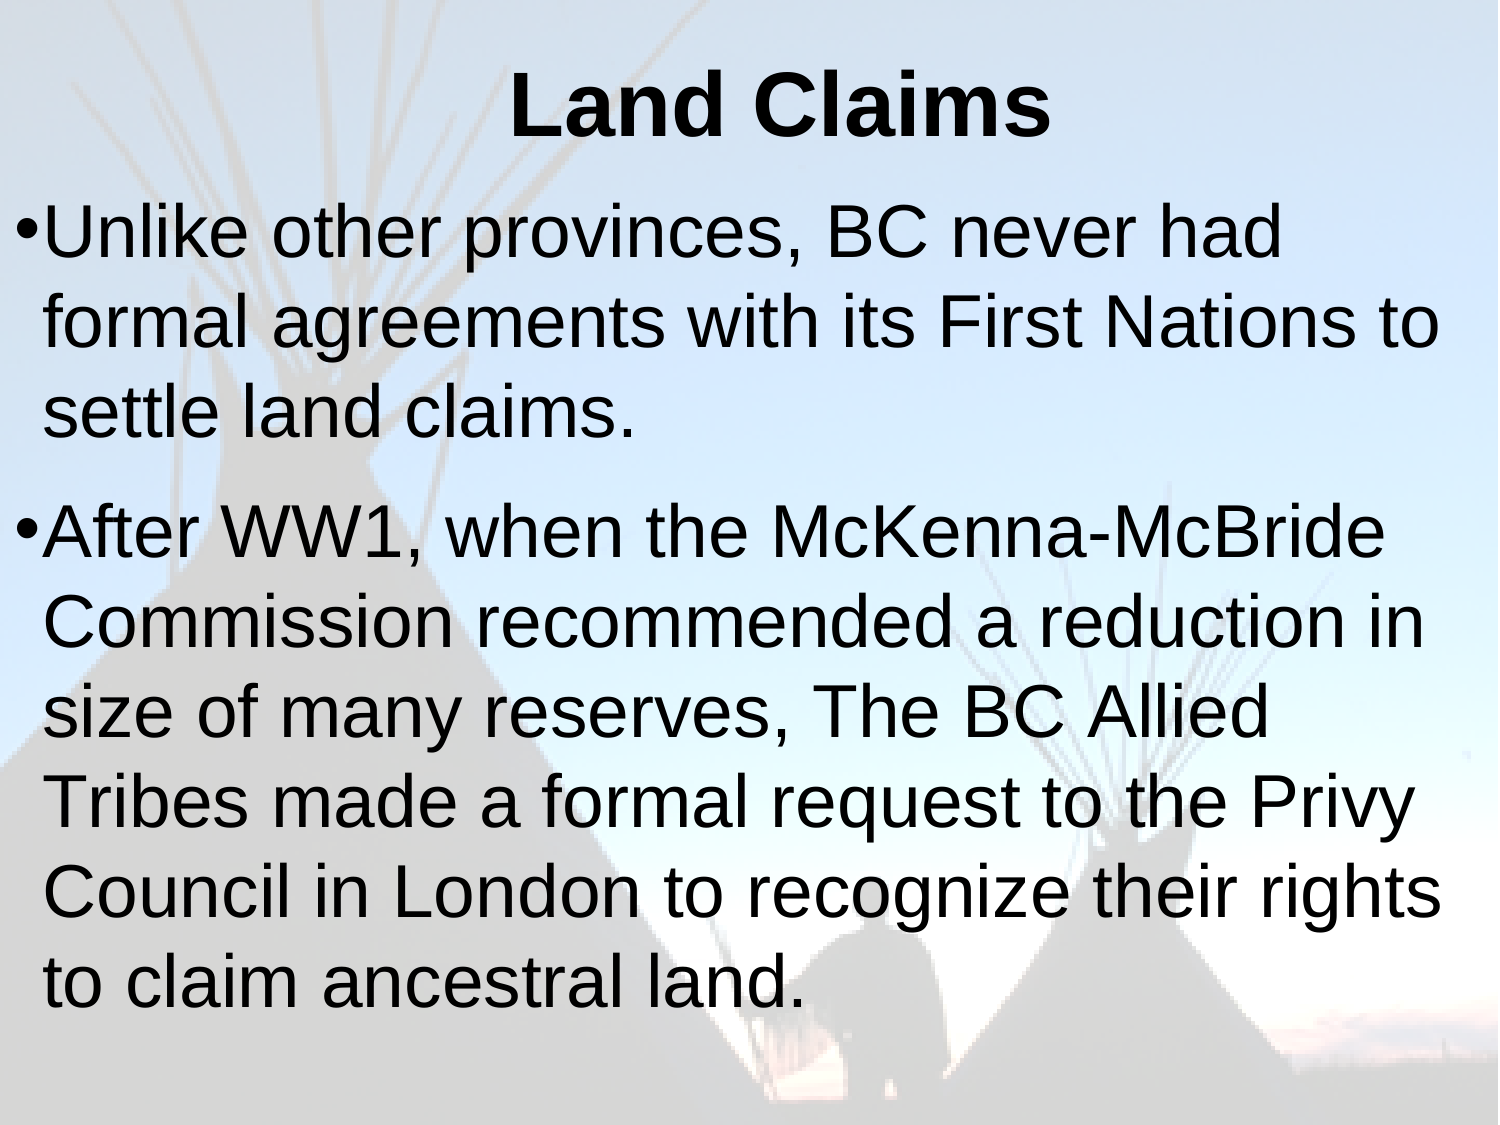

Land Claims
Unlike other provinces, BC never had formal agreements with its First Nations to settle land claims.
After WW1, when the McKenna-McBride Commission recommended a reduction in size of many reserves, The BC Allied Tribes made a formal request to the Privy Council in London to recognize their rights to claim ancestral land.